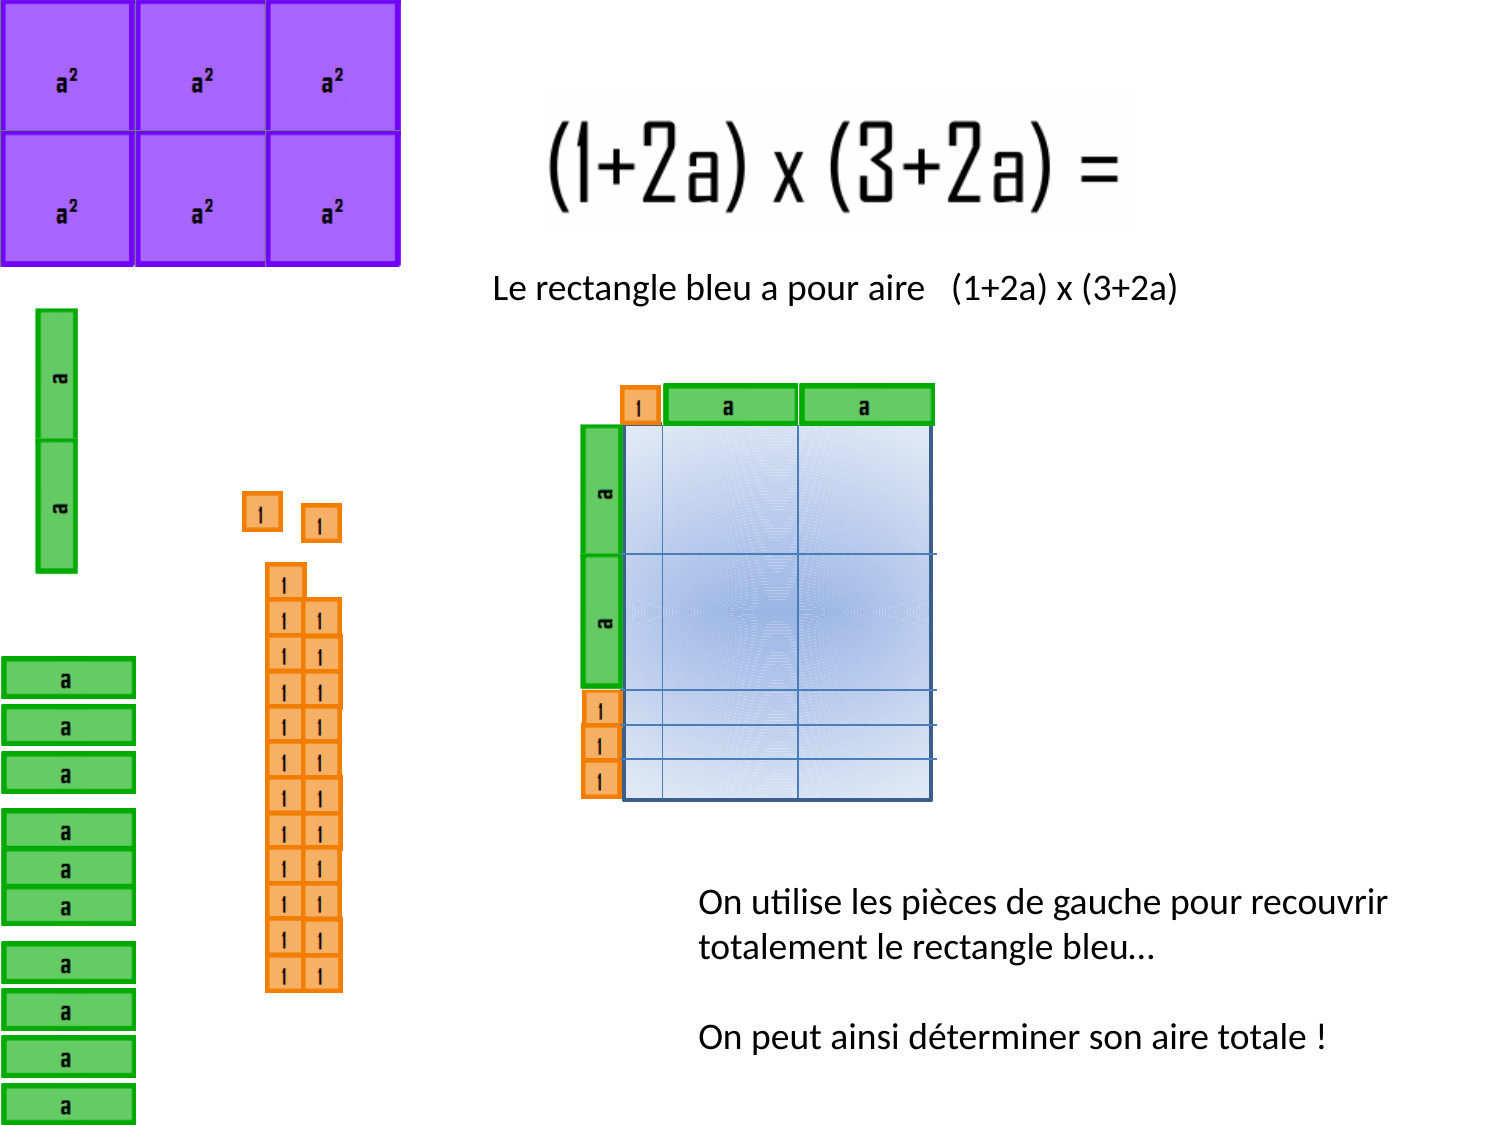

Le rectangle bleu a pour aire (1+2a) x (3+2a)
On utilise les pièces de gauche pour recouvrir
totalement le rectangle bleu…
On peut ainsi déterminer son aire totale !